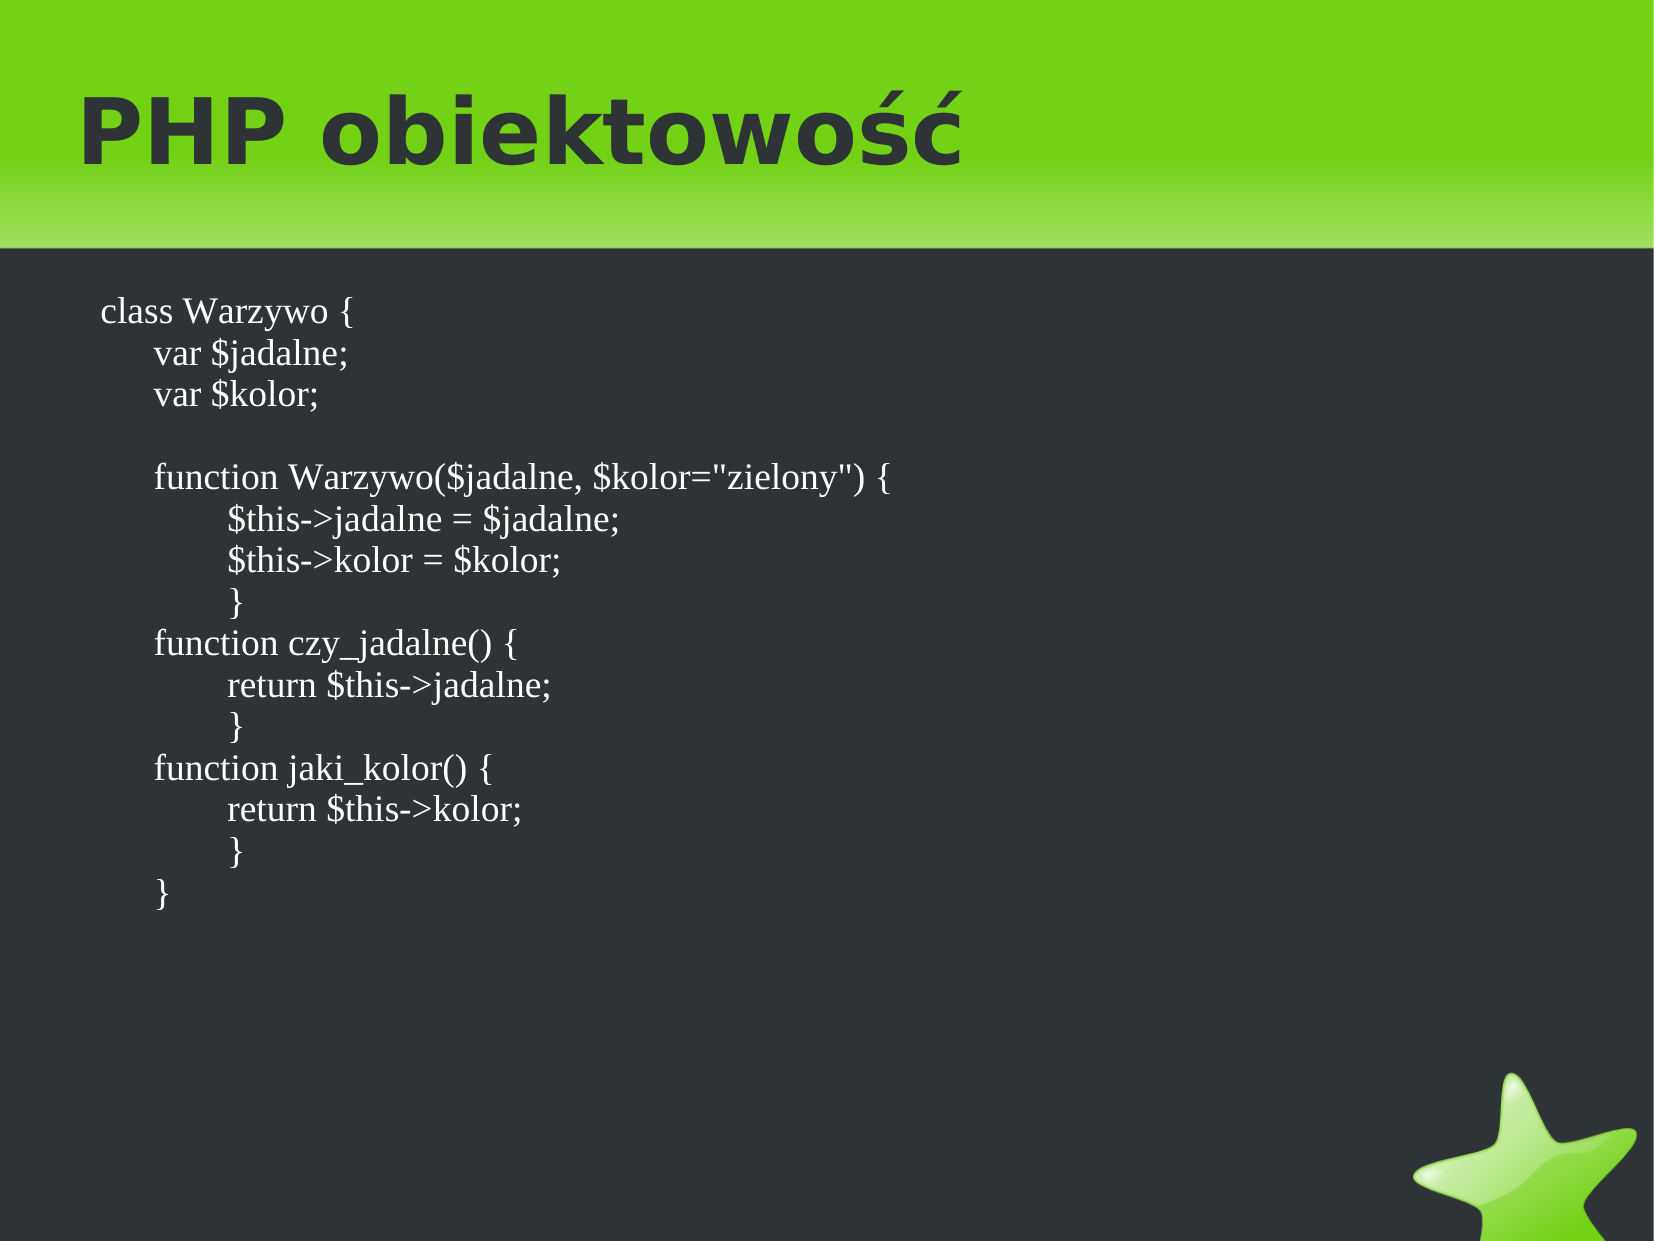

# PHP obiektowość
class Warzywo {
var $jadalne;
var $kolor;
function Warzywo($jadalne, $kolor="zielony") {
	$this->jadalne = $jadalne;
	$this->kolor = $kolor;
	}
function czy_jadalne() {
	return $this->jadalne;
	}
function jaki_kolor() {
	return $this->kolor;
	}
}